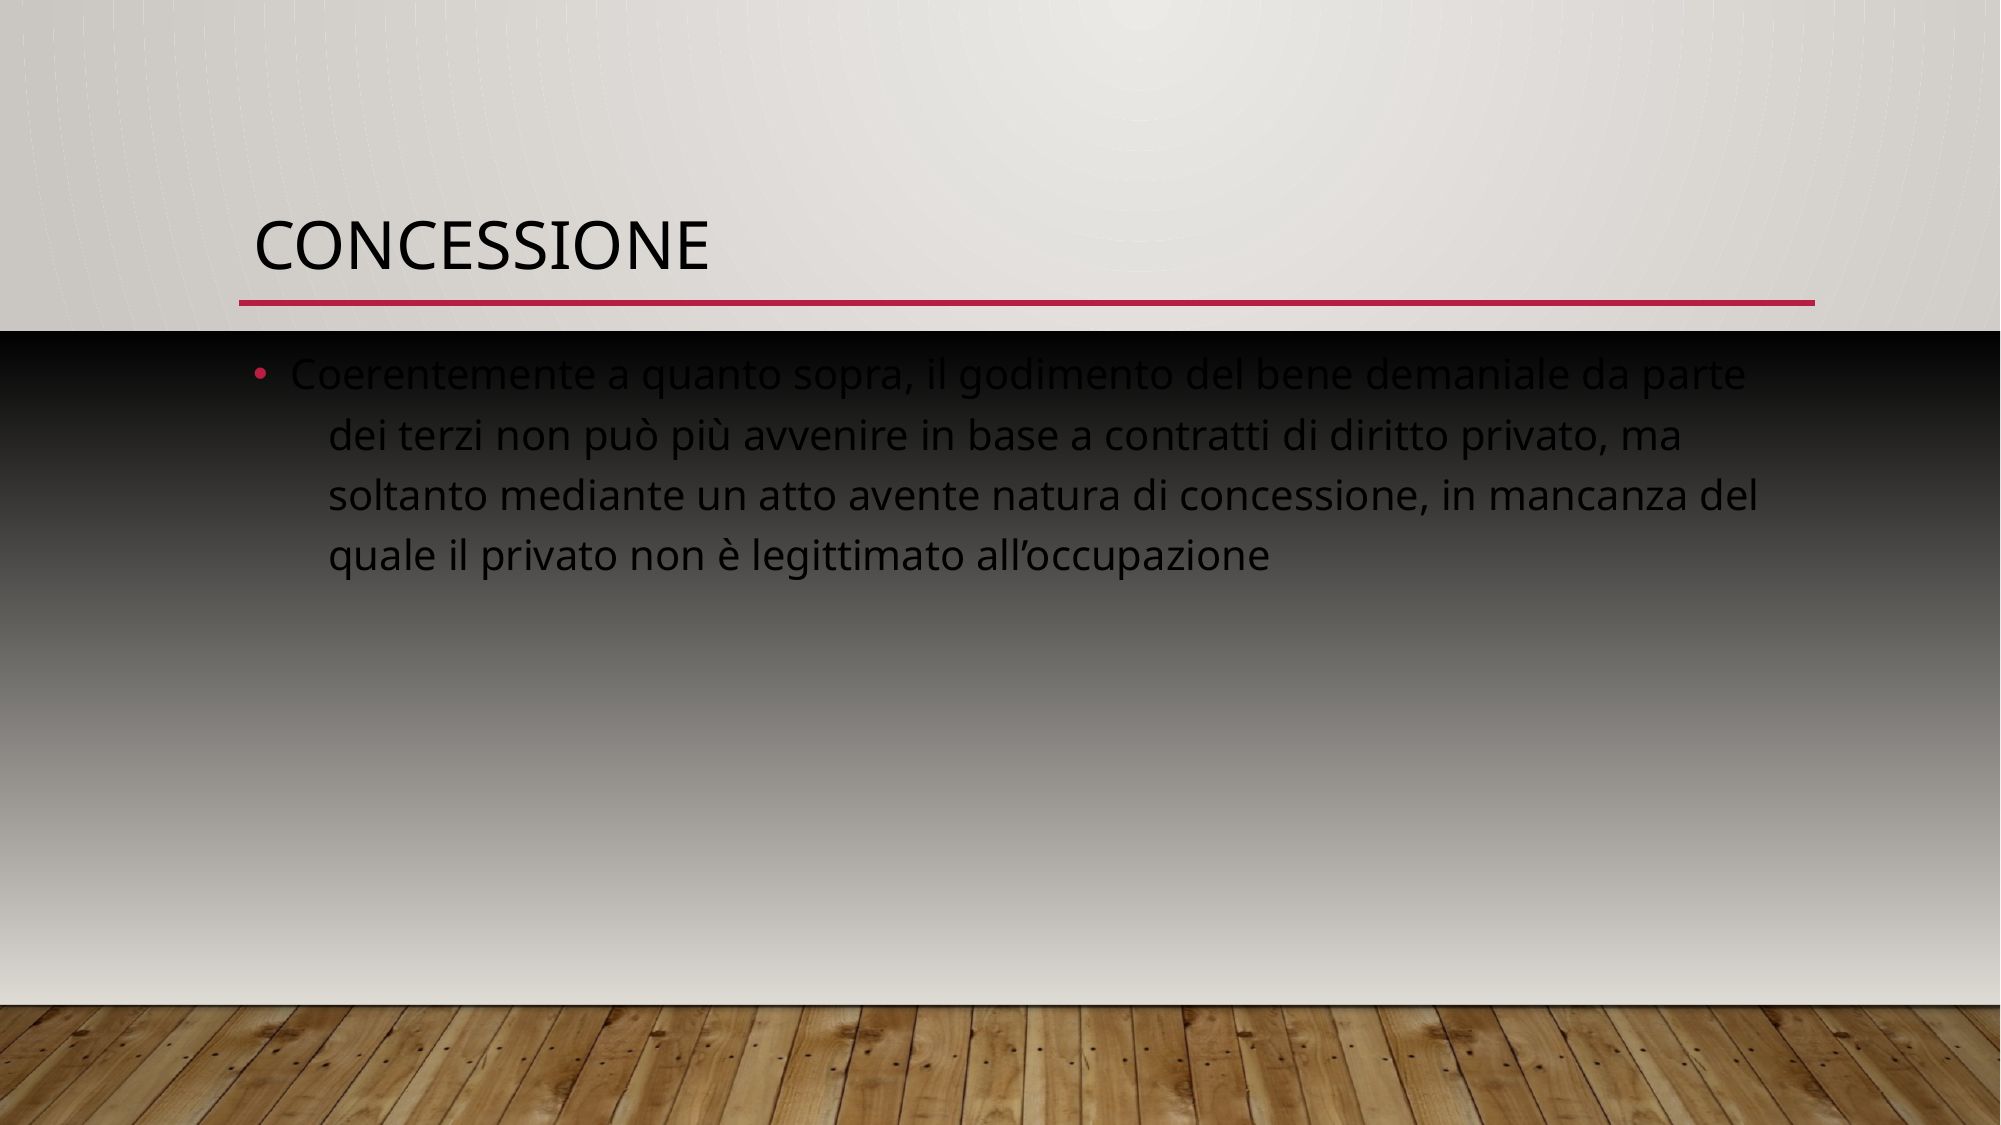

# Concessione
Coerentemente a quanto sopra, il godimento del bene demaniale da parte dei terzi non può più avvenire in base a contratti di diritto privato, ma soltanto mediante un atto avente natura di concessione, in mancanza del quale il privato non è legittimato all’occupazione